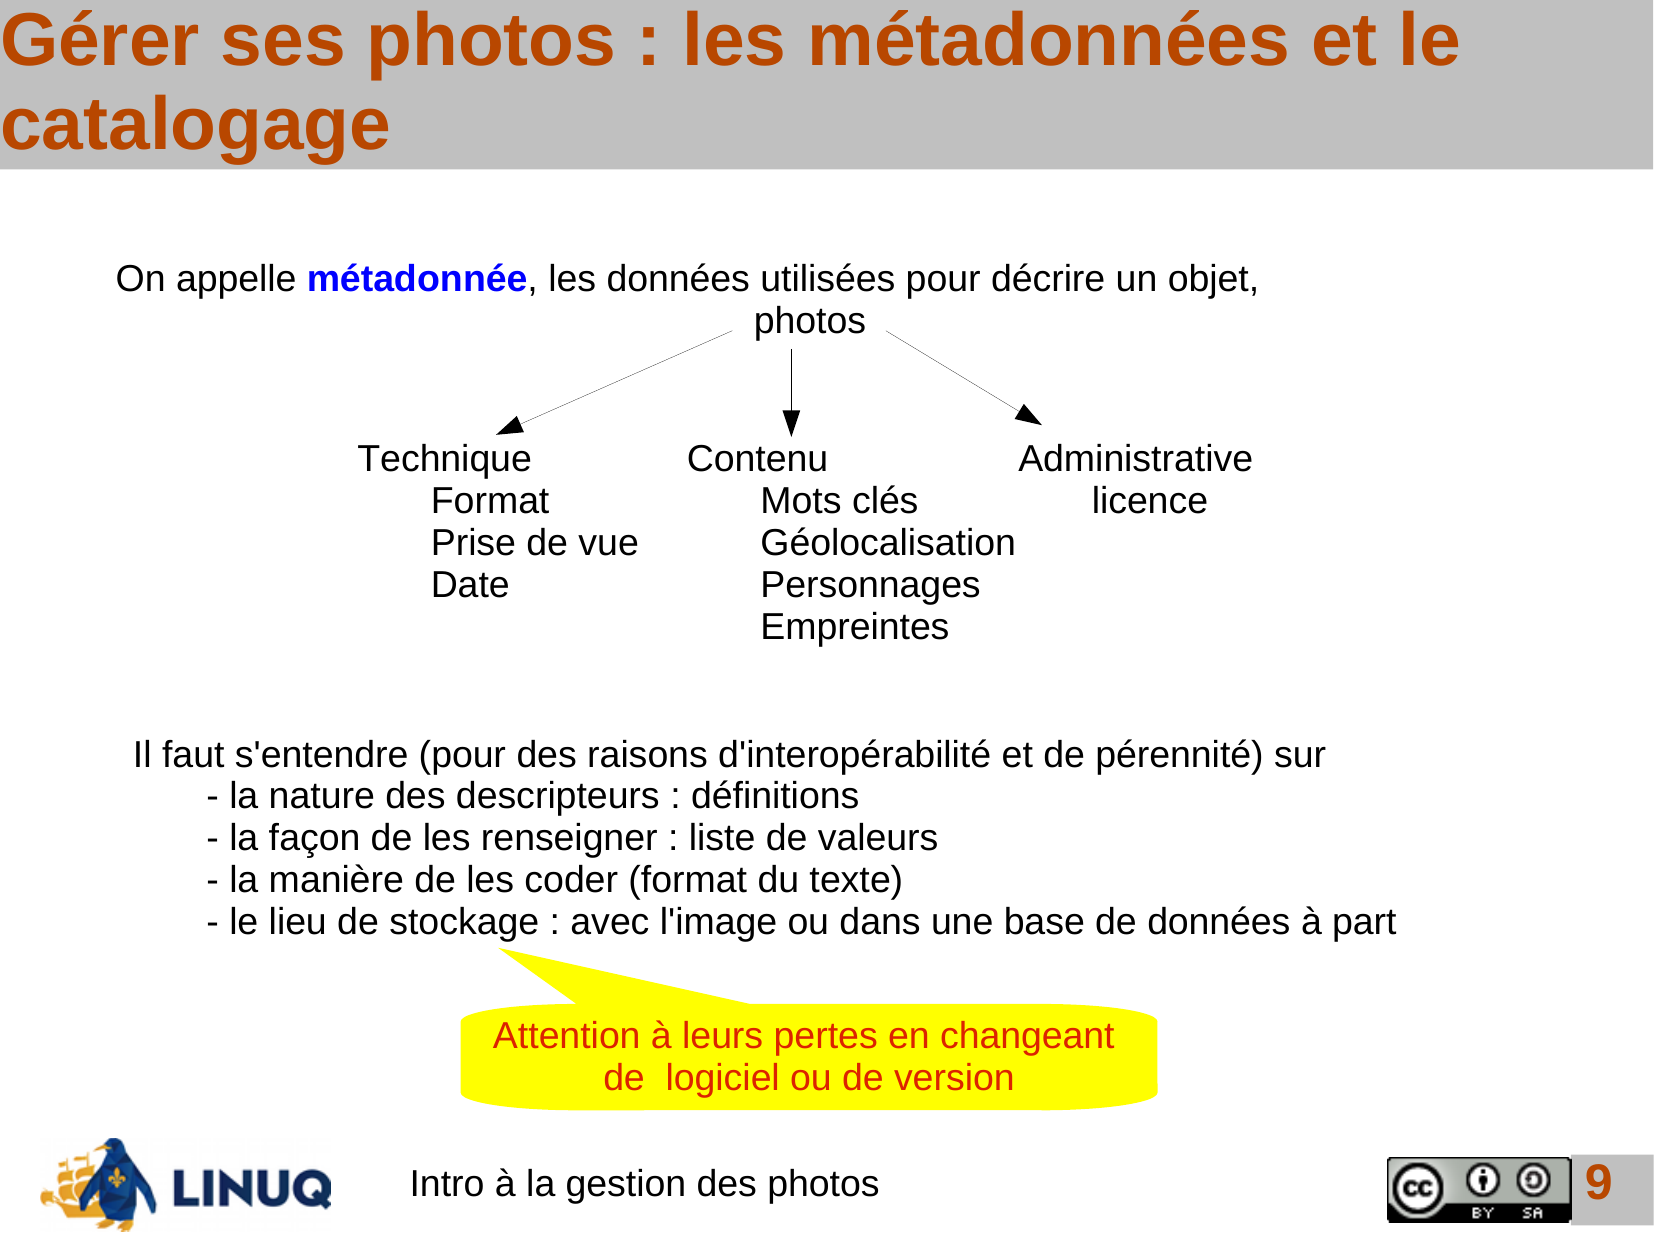

# Gérer ses photos : les métadonnées et le catalogage
On appelle métadonnée, les données utilisées pour décrire un objet,
 photos
Technique
	Format
	Prise de vue
	Date
Contenu
	Mots clés
	Géolocalisation
	Personnages
	Empreintes
Administrative
	licence
Il faut s'entendre (pour des raisons d'interopérabilité et de pérennité) sur
	- la nature des descripteurs : définitions
	- la façon de les renseigner : liste de valeurs
	- la manière de les coder (format du texte)
	- le lieu de stockage : avec l'image ou dans une base de données à part
Attention à leurs pertes en changeant
de logiciel ou de version
9